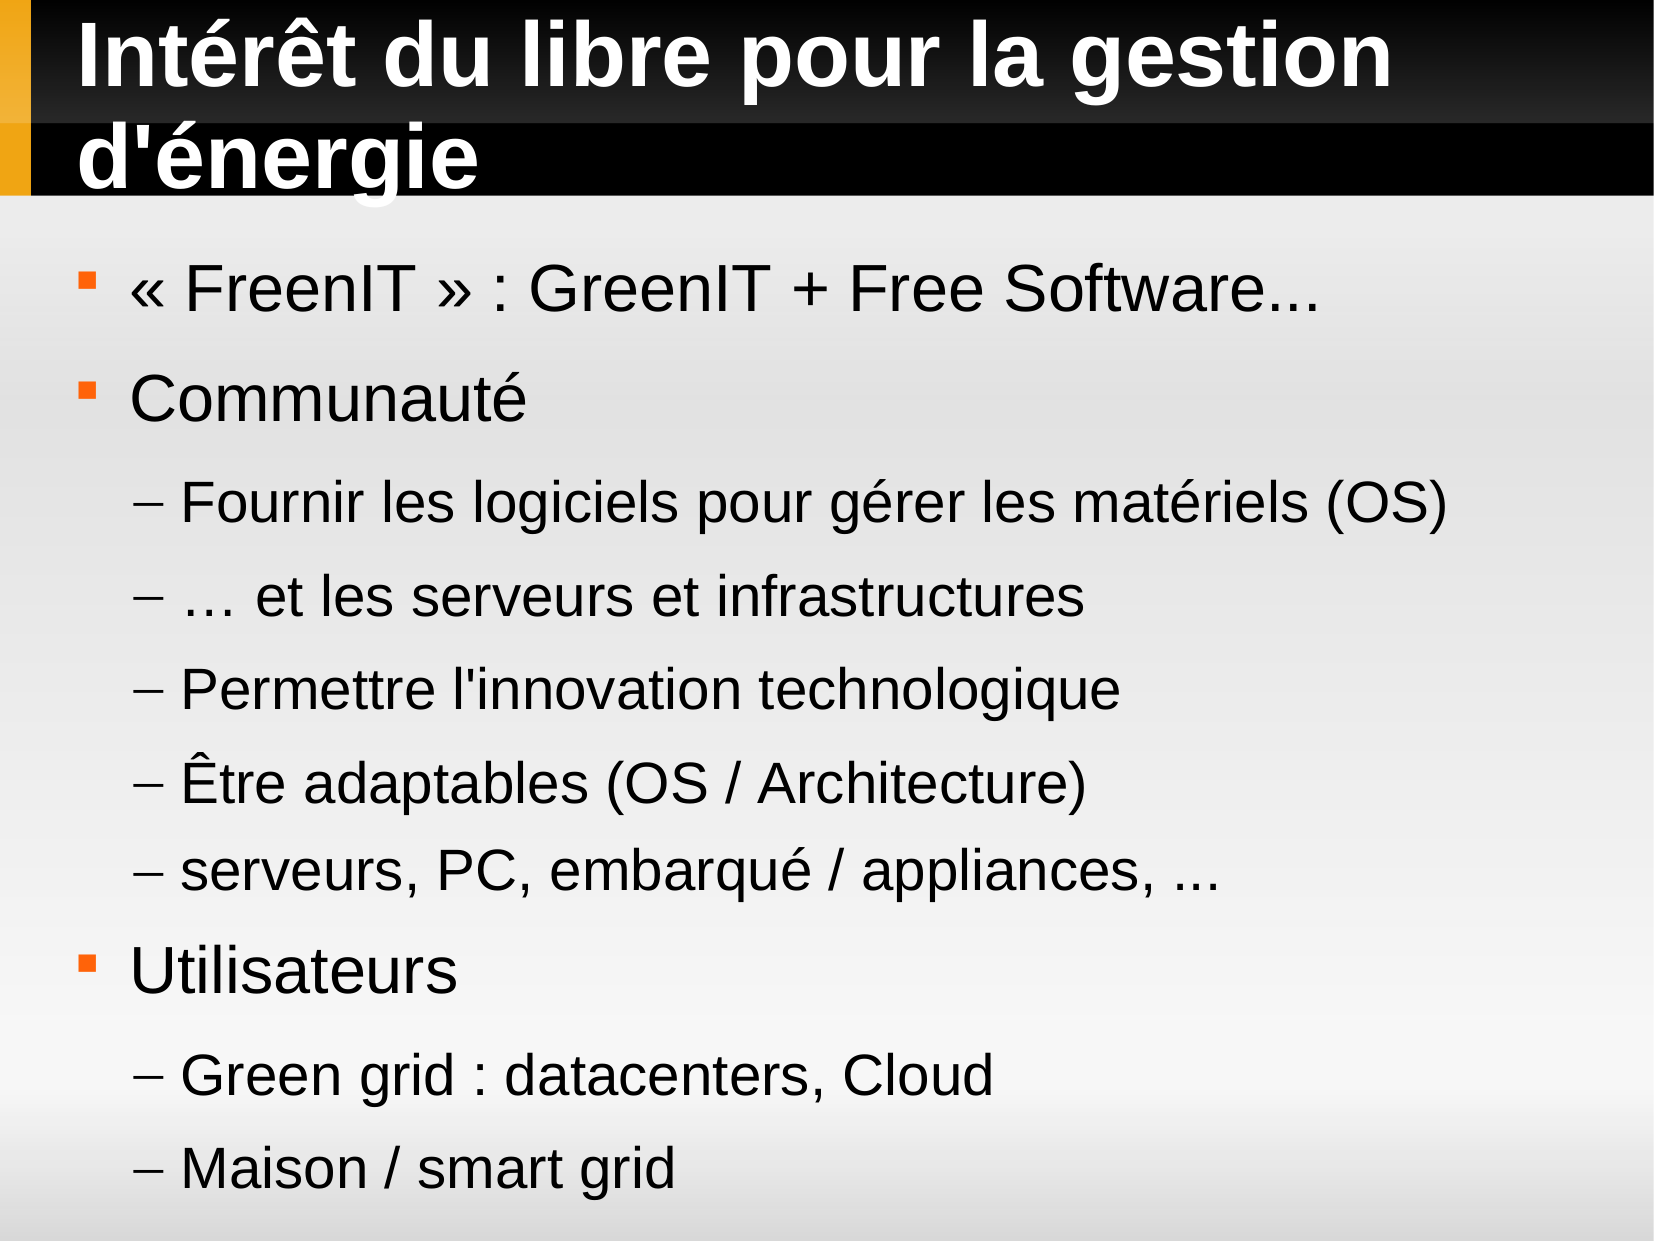

# Intérêt du libre pour la gestion d'énergie
« FreenIT » : GreenIT + Free Software...
Communauté
Fournir les logiciels pour gérer les matériels (OS)
… et les serveurs et infrastructures
Permettre l'innovation technologique
Être adaptables (OS / Architecture)
serveurs, PC, embarqué / appliances, ...
Utilisateurs
Green grid : datacenters, Cloud
Maison / smart grid